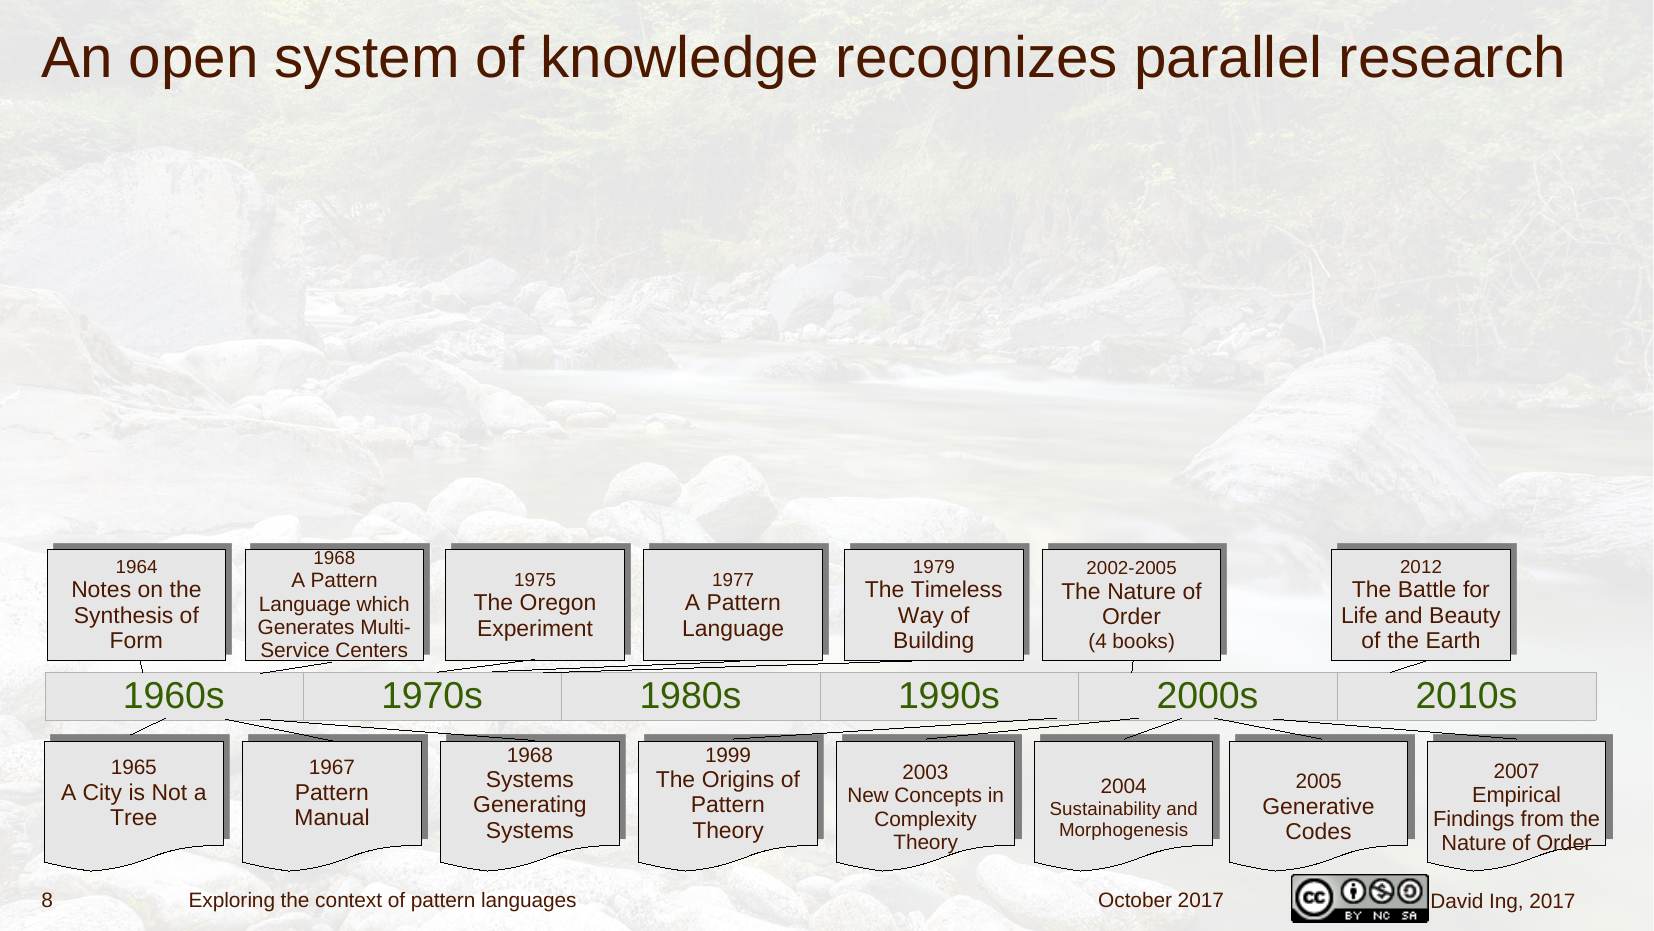

# An open system of knowledge recognizes parallel research
1964
Notes on the Synthesis of Form
1968
A Pattern Language which Generates Multi-Service Centers
1975
The Oregon Experiment
1977
A Pattern Language
1979
The Timeless Way of Building
2002-2005
The Nature of Order
(4 books)
2012
The Battle for Life and Beauty of the Earth
| 1960s | 1970s | 1980s | 1990s | 2000s | 2010s |
| --- | --- | --- | --- | --- | --- |
1965
A City is Not a Tree
1967
Pattern Manual
1968
Systems Generating Systems
1999
The Origins of Pattern Theory
2003
New Concepts in Complexity Theory
2004
Sustainability and Morphogenesis
2005
Generative Codes
2007
Empirical Findings from the Nature of Order
Exploring the context of pattern languages
October 2017
8